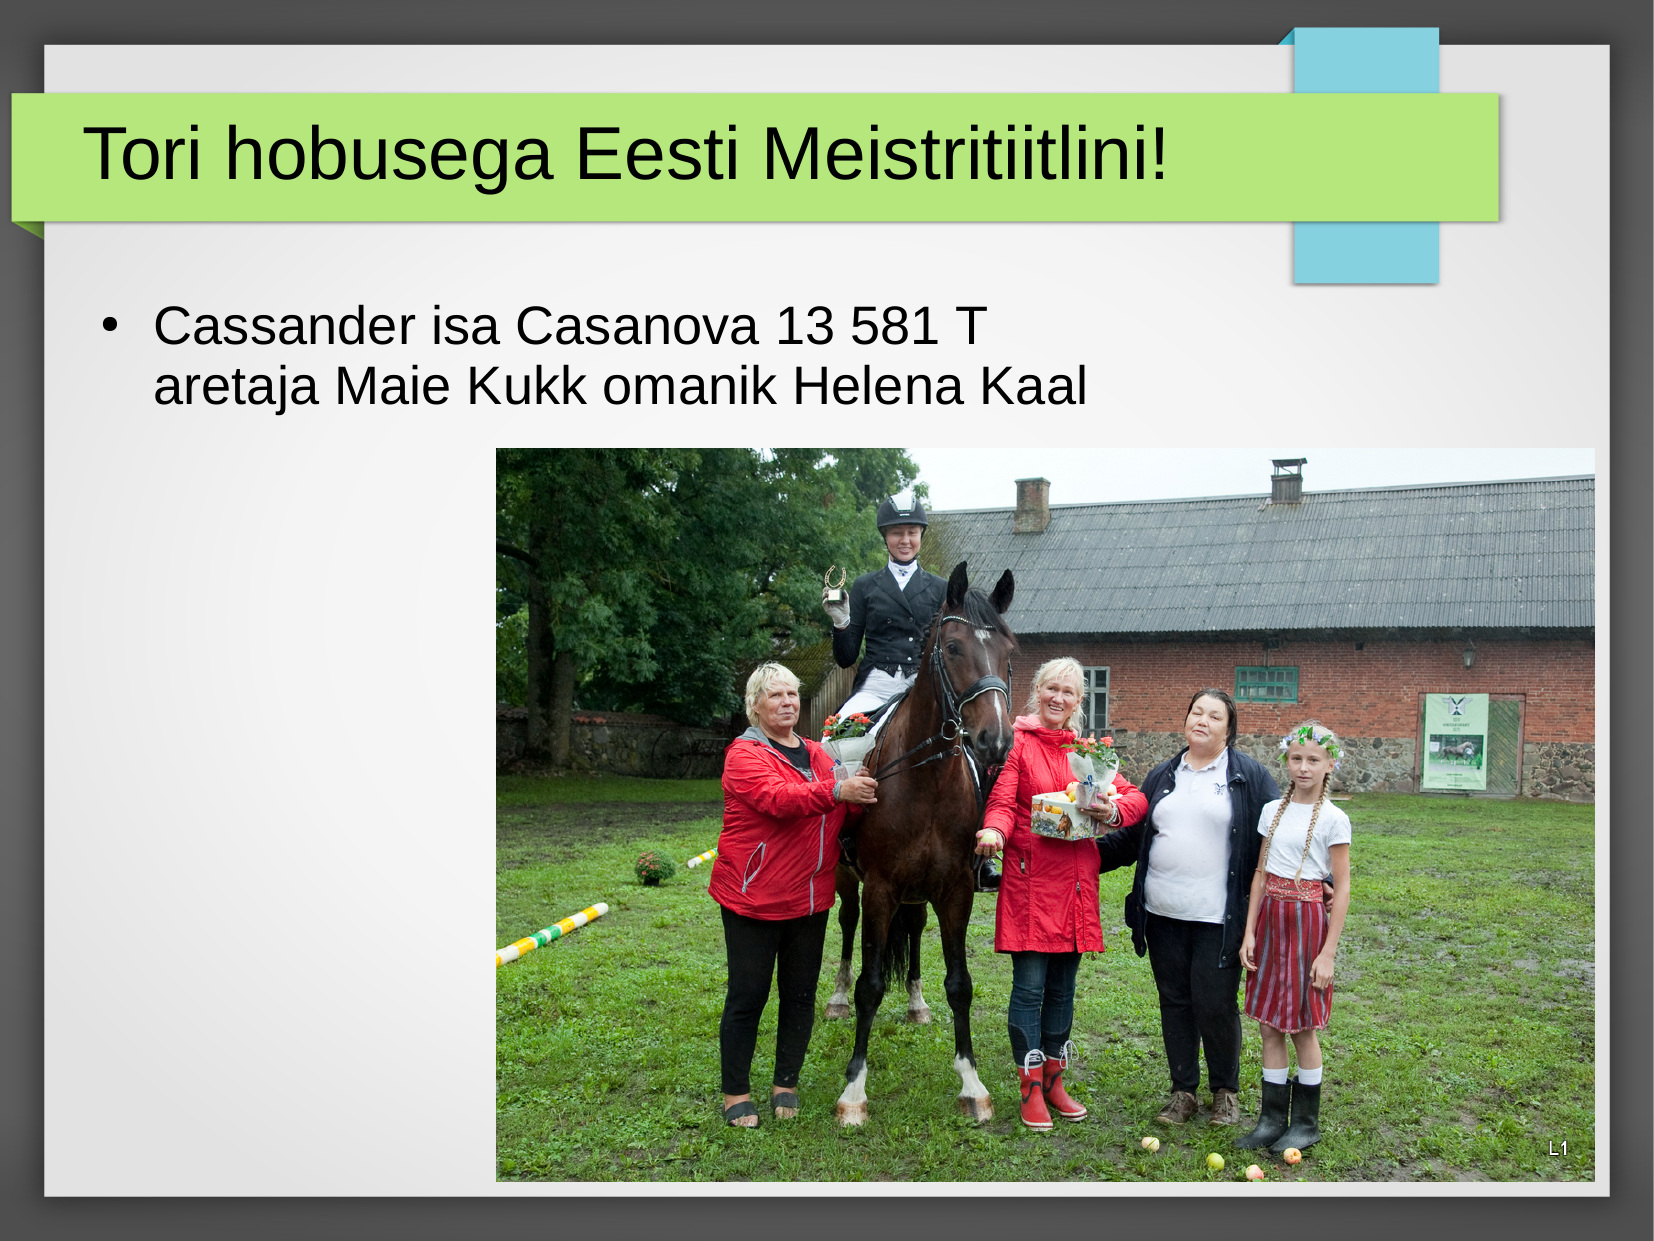

# Tori hobusega Eesti Meistritiitlini!
Cassander isa Casanova 13 581 T
aretaja Maie Kukk omanik Helena Kaal